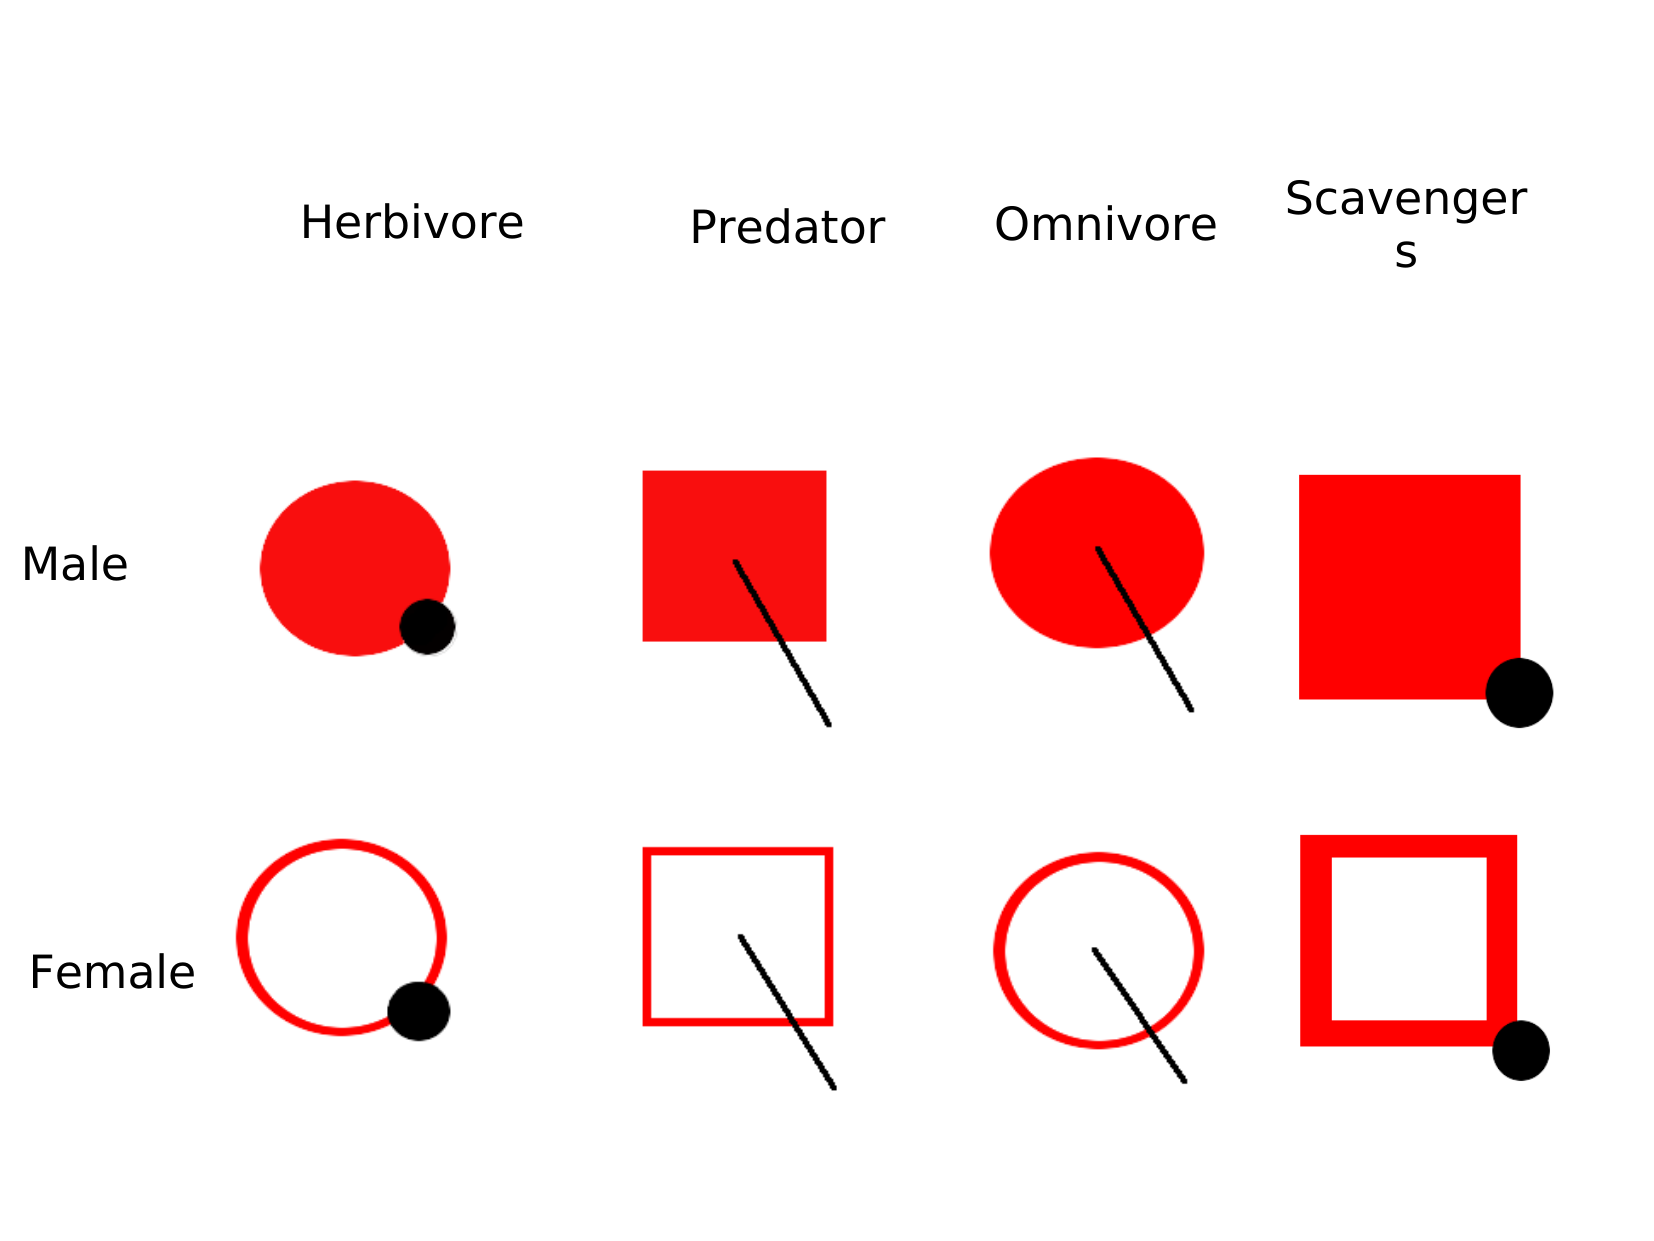

Herbivore
Predator
Omnivore
Scavengers
# Male
Female